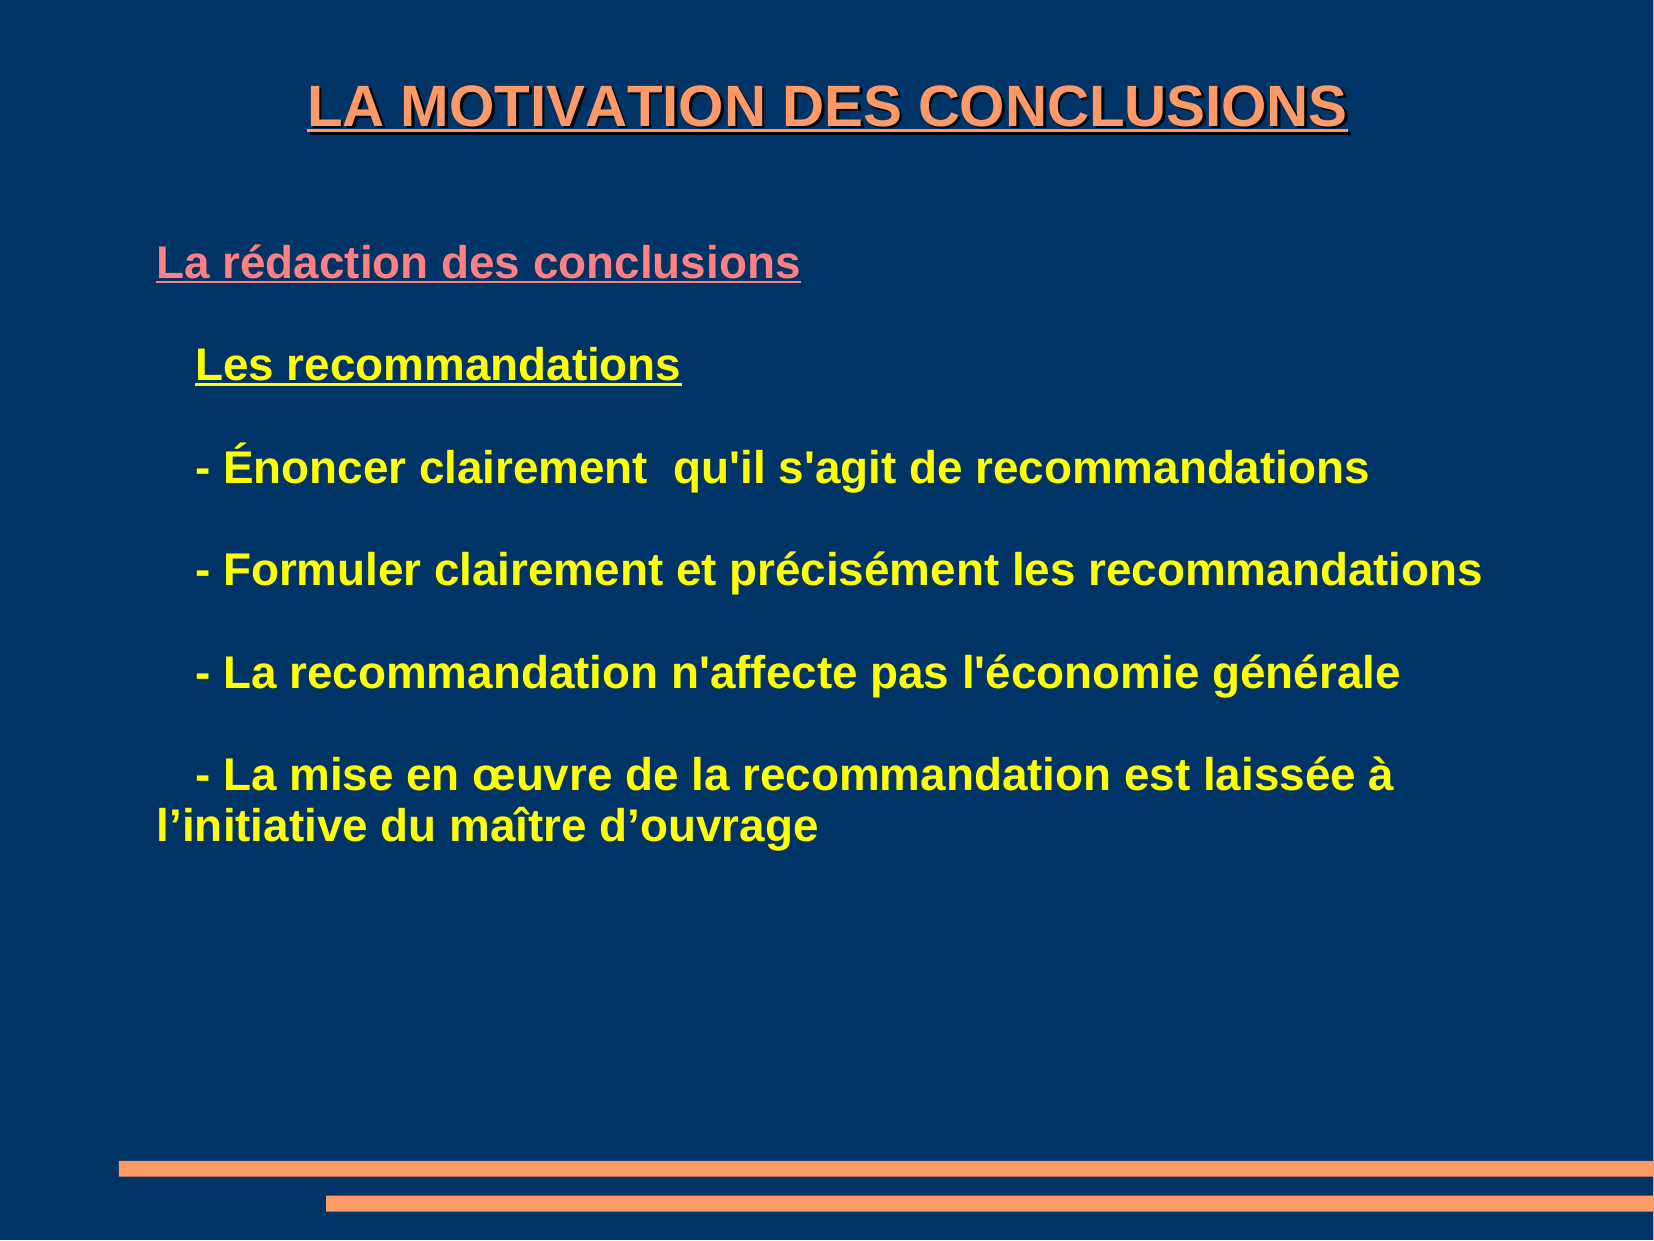

# LA MOTIVATION DES CONCLUSIONS
La rédaction des conclusions
 Les recommandations
 - Énoncer clairement qu'il s'agit de recommandations
 - Formuler clairement et précisément les recommandations
 - La recommandation n'affecte pas l'économie générale
 - La mise en œuvre de la recommandation est laissée à l’initiative du maître d’ouvrage